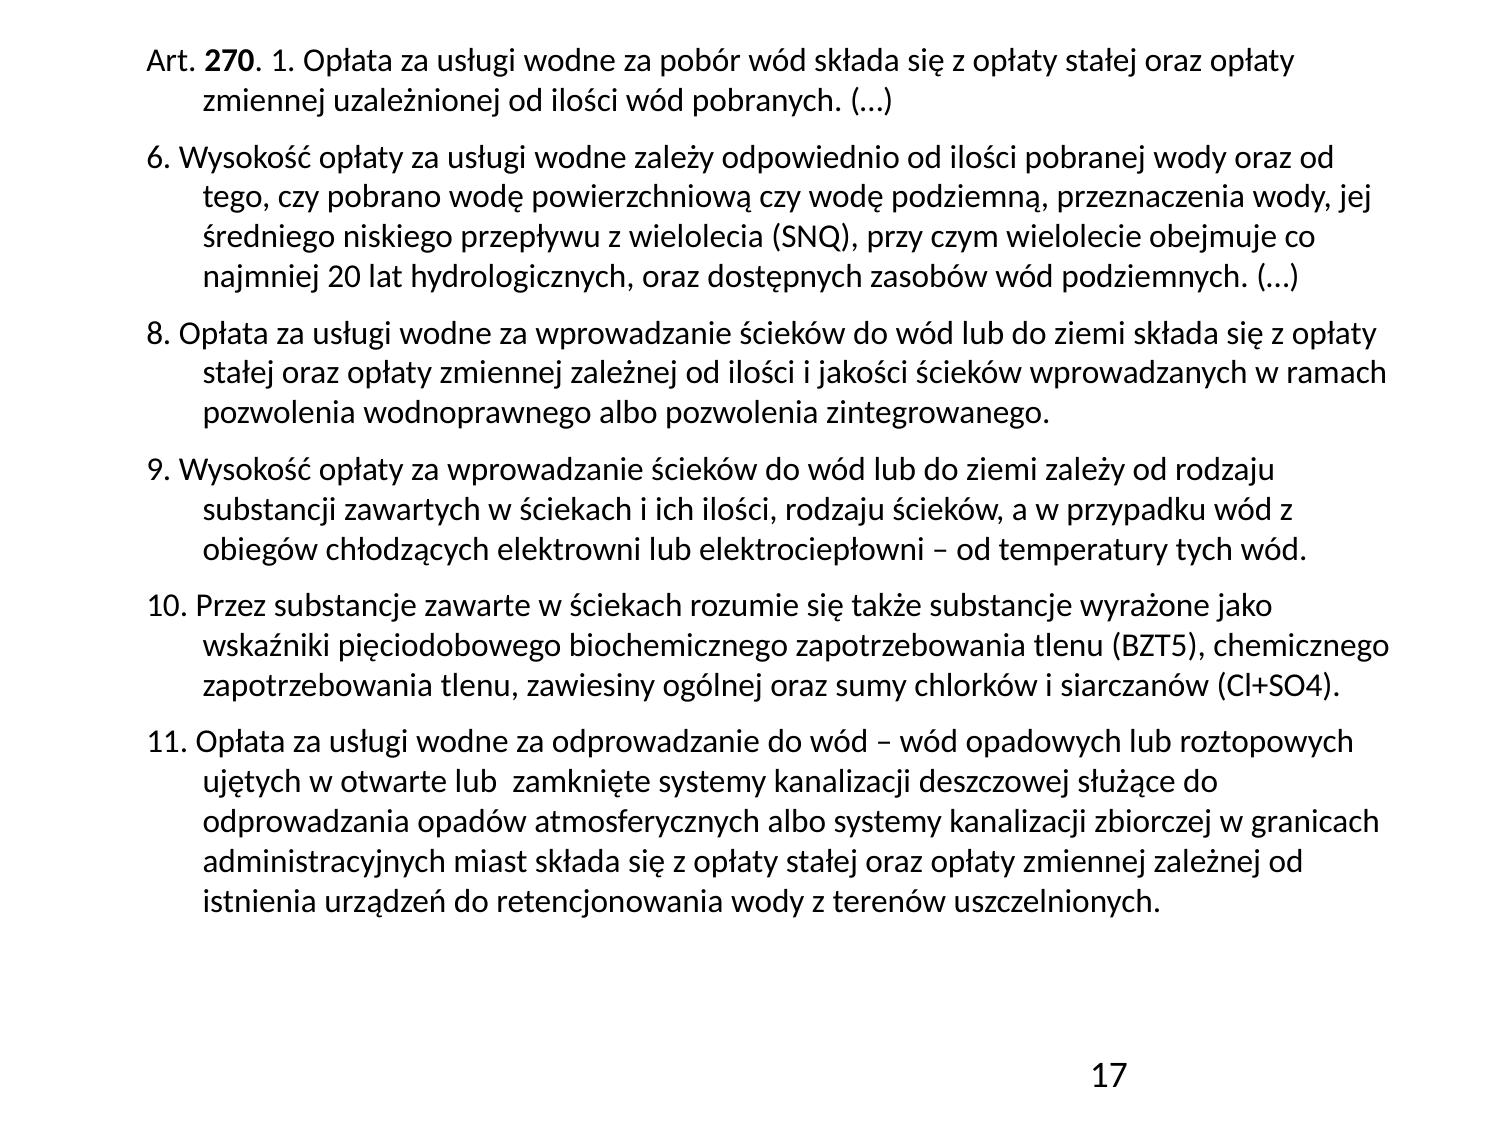

#
Art. 270. 1. Opłata za usługi wodne za pobór wód składa się z opłaty stałej oraz opłaty zmiennej uzależnionej od ilości wód pobranych. (…)
6. Wysokość opłaty za usługi wodne zależy odpowiednio od ilości pobranej wody oraz od tego, czy pobrano wodę powierzchniową czy wodę podziemną, przeznaczenia wody, jej średniego niskiego przepływu z wielolecia (SNQ), przy czym wielolecie obejmuje co najmniej 20 lat hydrologicznych, oraz dostępnych zasobów wód podziemnych. (…)
8. Opłata za usługi wodne za wprowadzanie ścieków do wód lub do ziemi składa się z opłaty stałej oraz opłaty zmiennej zależnej od ilości i jakości ścieków wprowadzanych w ramach pozwolenia wodnoprawnego albo pozwolenia zintegrowanego.
9. Wysokość opłaty za wprowadzanie ścieków do wód lub do ziemi zależy od rodzaju substancji zawartych w ściekach i ich ilości, rodzaju ścieków, a w przypadku wód z obiegów chłodzących elektrowni lub elektrociepłowni – od temperatury tych wód.
10. Przez substancje zawarte w ściekach rozumie się także substancje wyrażone jako wskaźniki pięciodobowego biochemicznego zapotrzebowania tlenu (BZT5), chemicznego zapotrzebowania tlenu, zawiesiny ogólnej oraz sumy chlorków i siarczanów (Cl+SO4).
11. Opłata za usługi wodne za odprowadzanie do wód – wód opadowych lub roztopowych ujętych w otwarte lub zamknięte systemy kanalizacji deszczowej służące do odprowadzania opadów atmosferycznych albo systemy kanalizacji zbiorczej w granicach administracyjnych miast składa się z opłaty stałej oraz opłaty zmiennej zależnej od istnienia urządzeń do retencjonowania wody z terenów uszczelnionych.